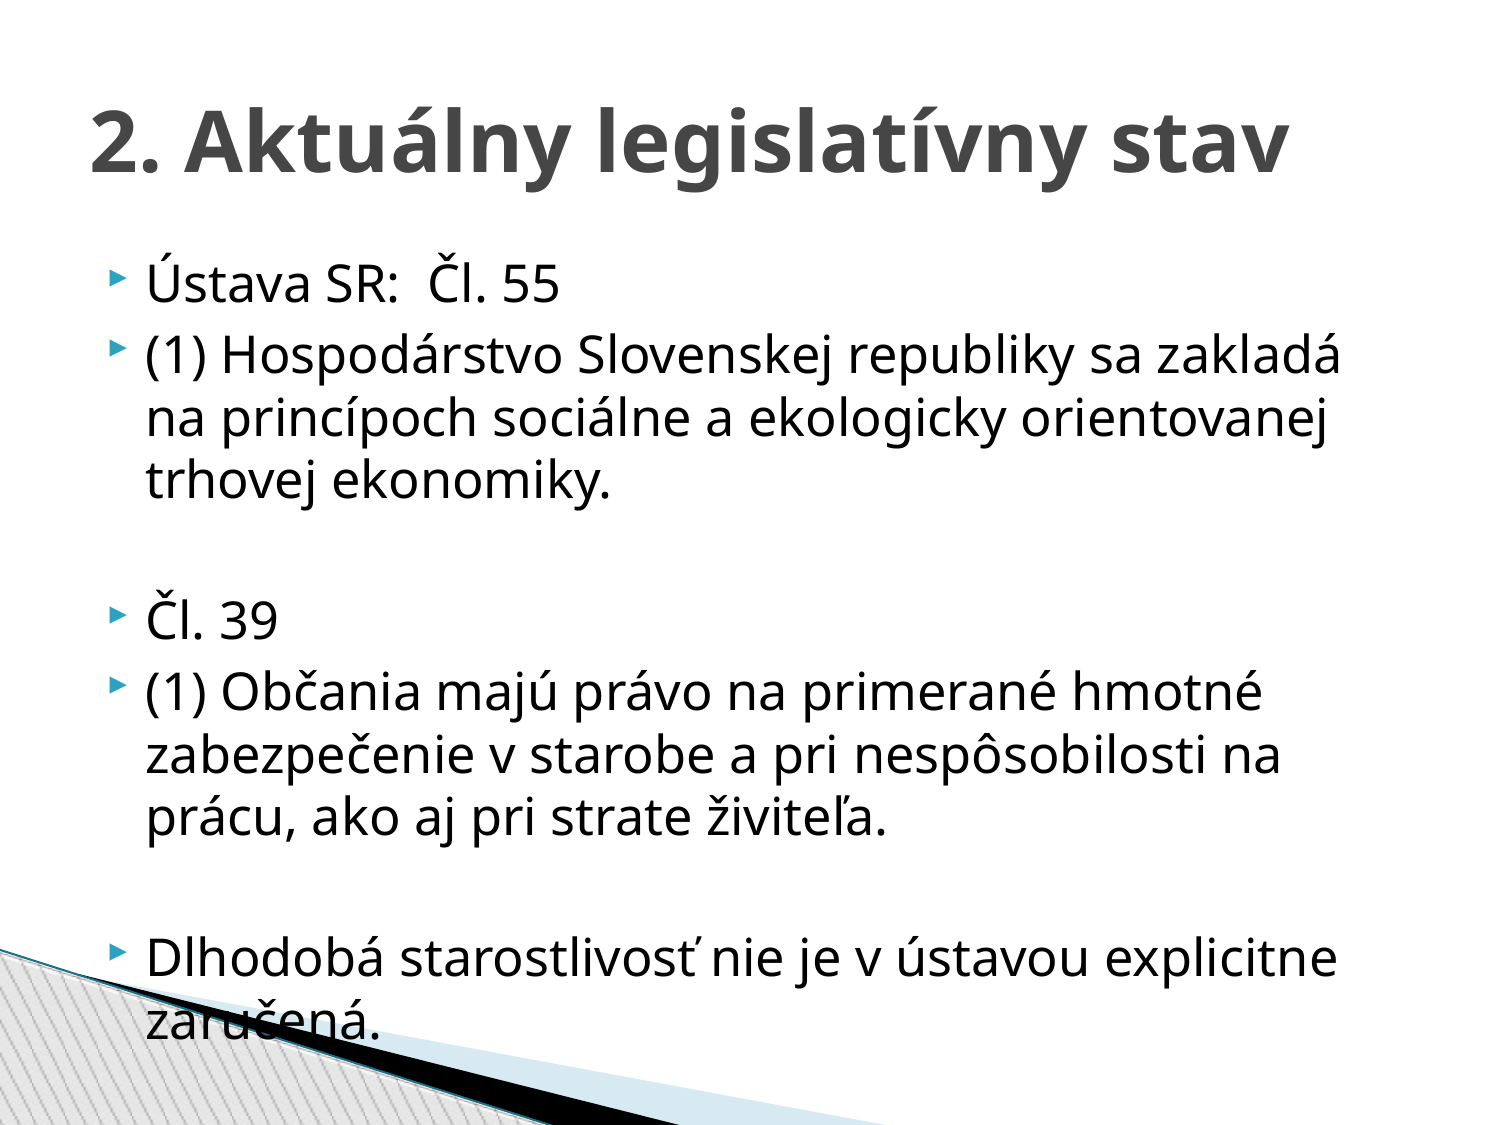

2. Aktuálny legislatívny stav
Ústava SR: Čl. 55
(1) Hospodárstvo Slovenskej republiky sa zakladá na princípoch sociálne a ekologicky orientovanej trhovej ekonomiky.
Čl. 39
(1) Občania majú právo na primerané hmotné zabezpečenie v starobe a pri nespôsobilosti na prácu, ako aj pri strate živiteľa.
Dlhodobá starostlivosť nie je v ústavou explicitne zaručená.